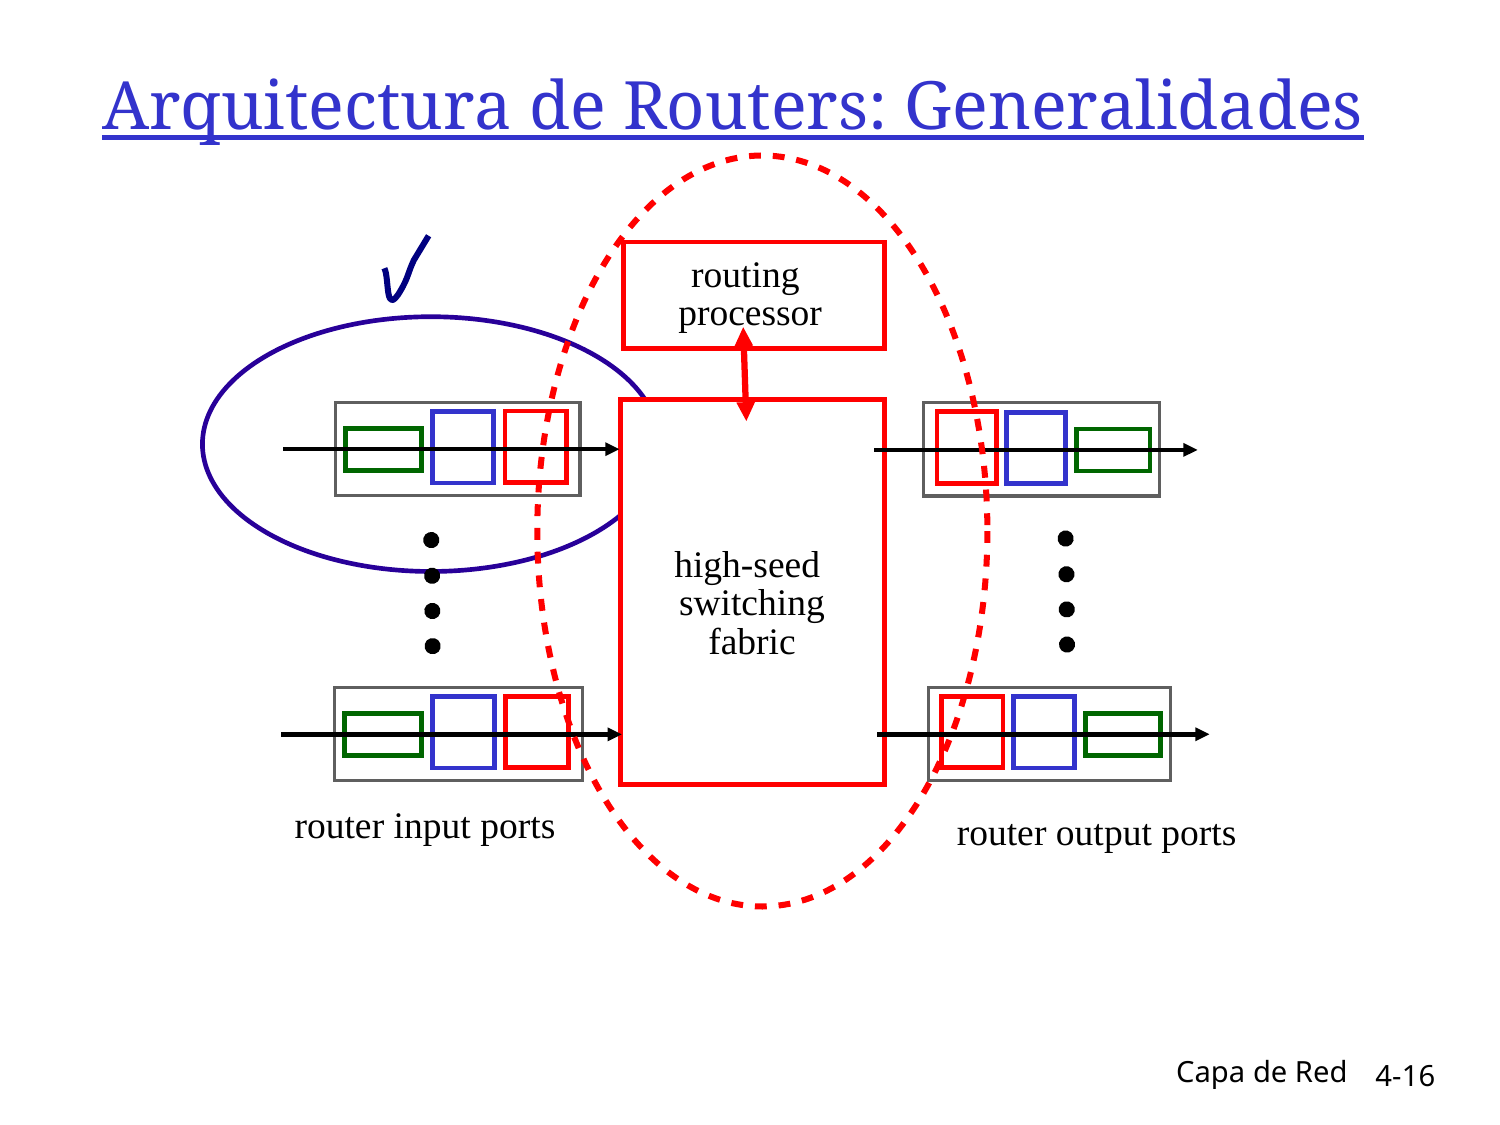

# Arquitectura de Routers: Generalidades
routing
processor
high-seed
switching
fabric
router input ports
router output ports